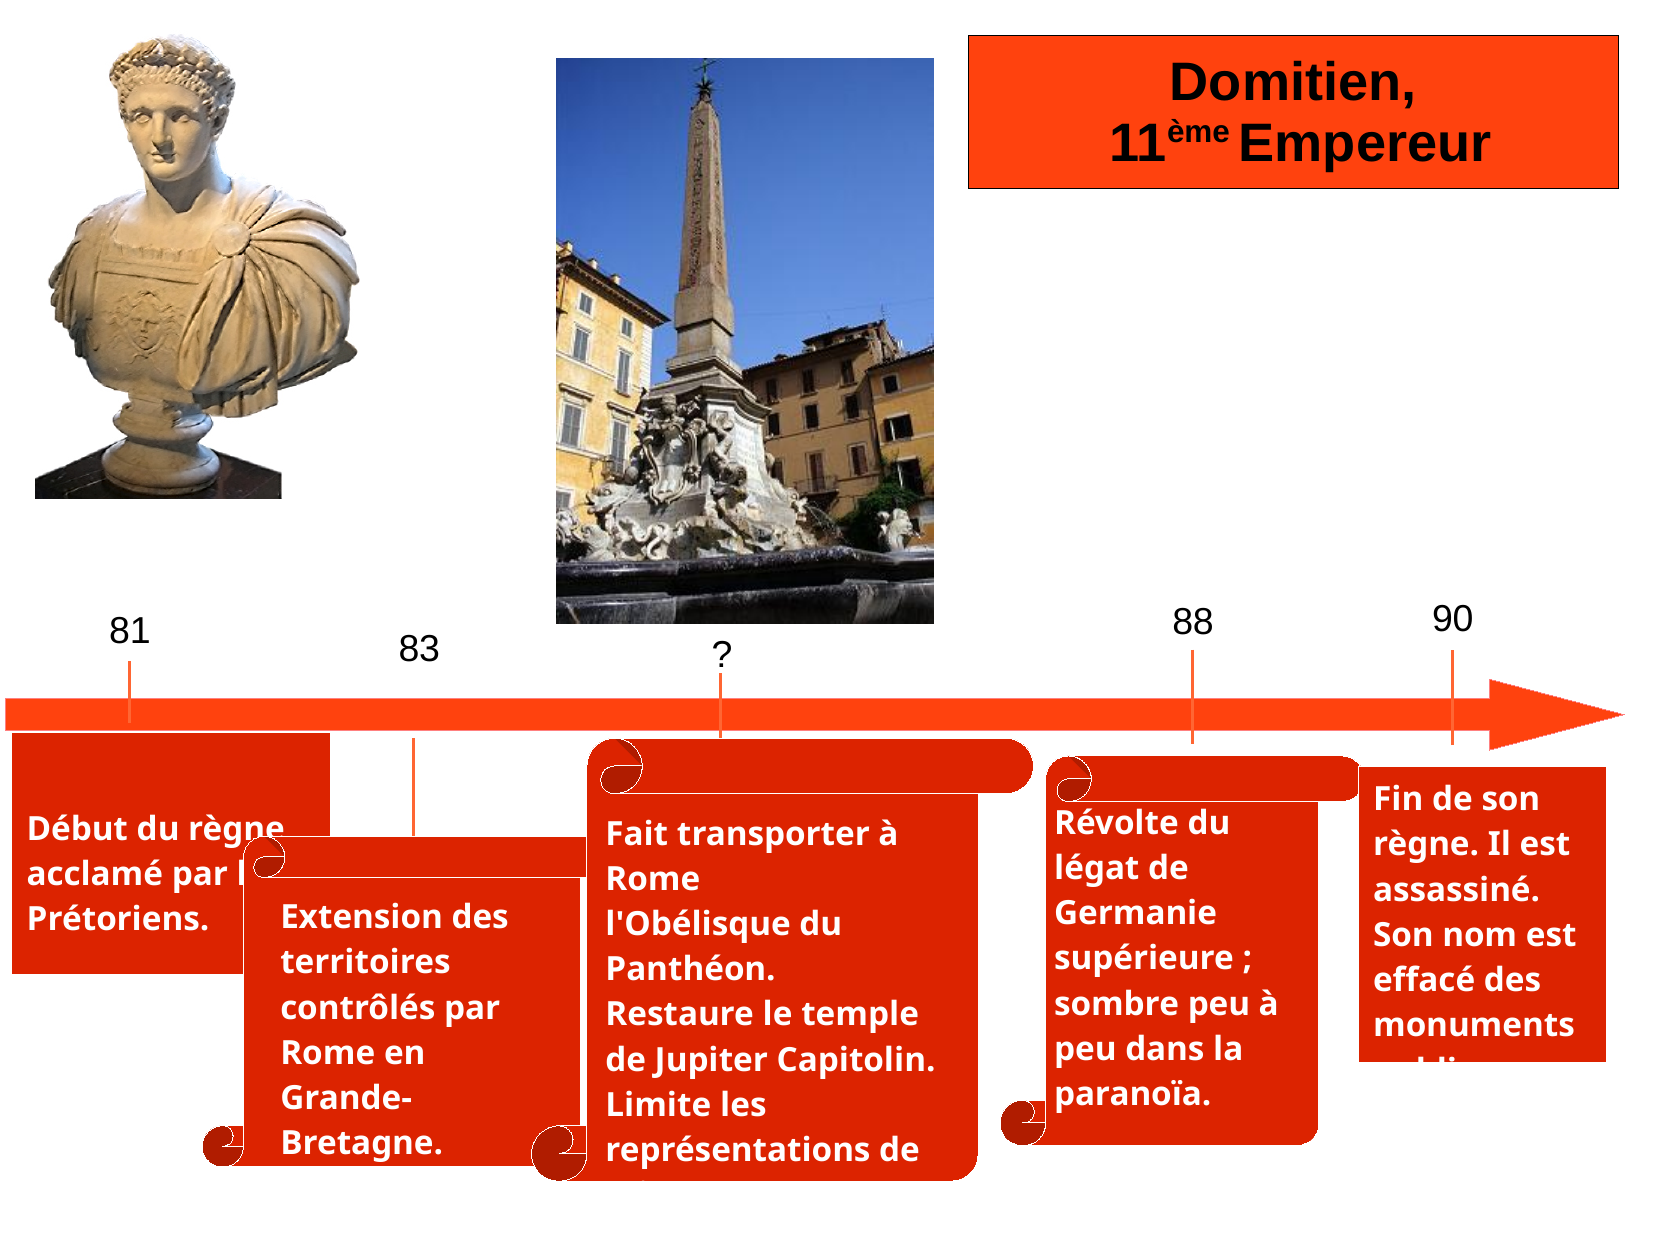

Domitien,
 11ème Empereur
90
88
81
83
?
Fin de son règne. Il est assassiné. Son nom est effacé des monuments publics.
Révolte du légat de Germanie supérieure ; sombre peu à peu dans la paranoïa.
Début du règne, acclamé par les Prétoriens.
Fait transporter à Rome
l'Obélisque du Panthéon.
Restaure le temple
de Jupiter Capitolin.
Limite les représentations de mimes.
Extension des territoires contrôlés par Rome en Grande-Bretagne.
#